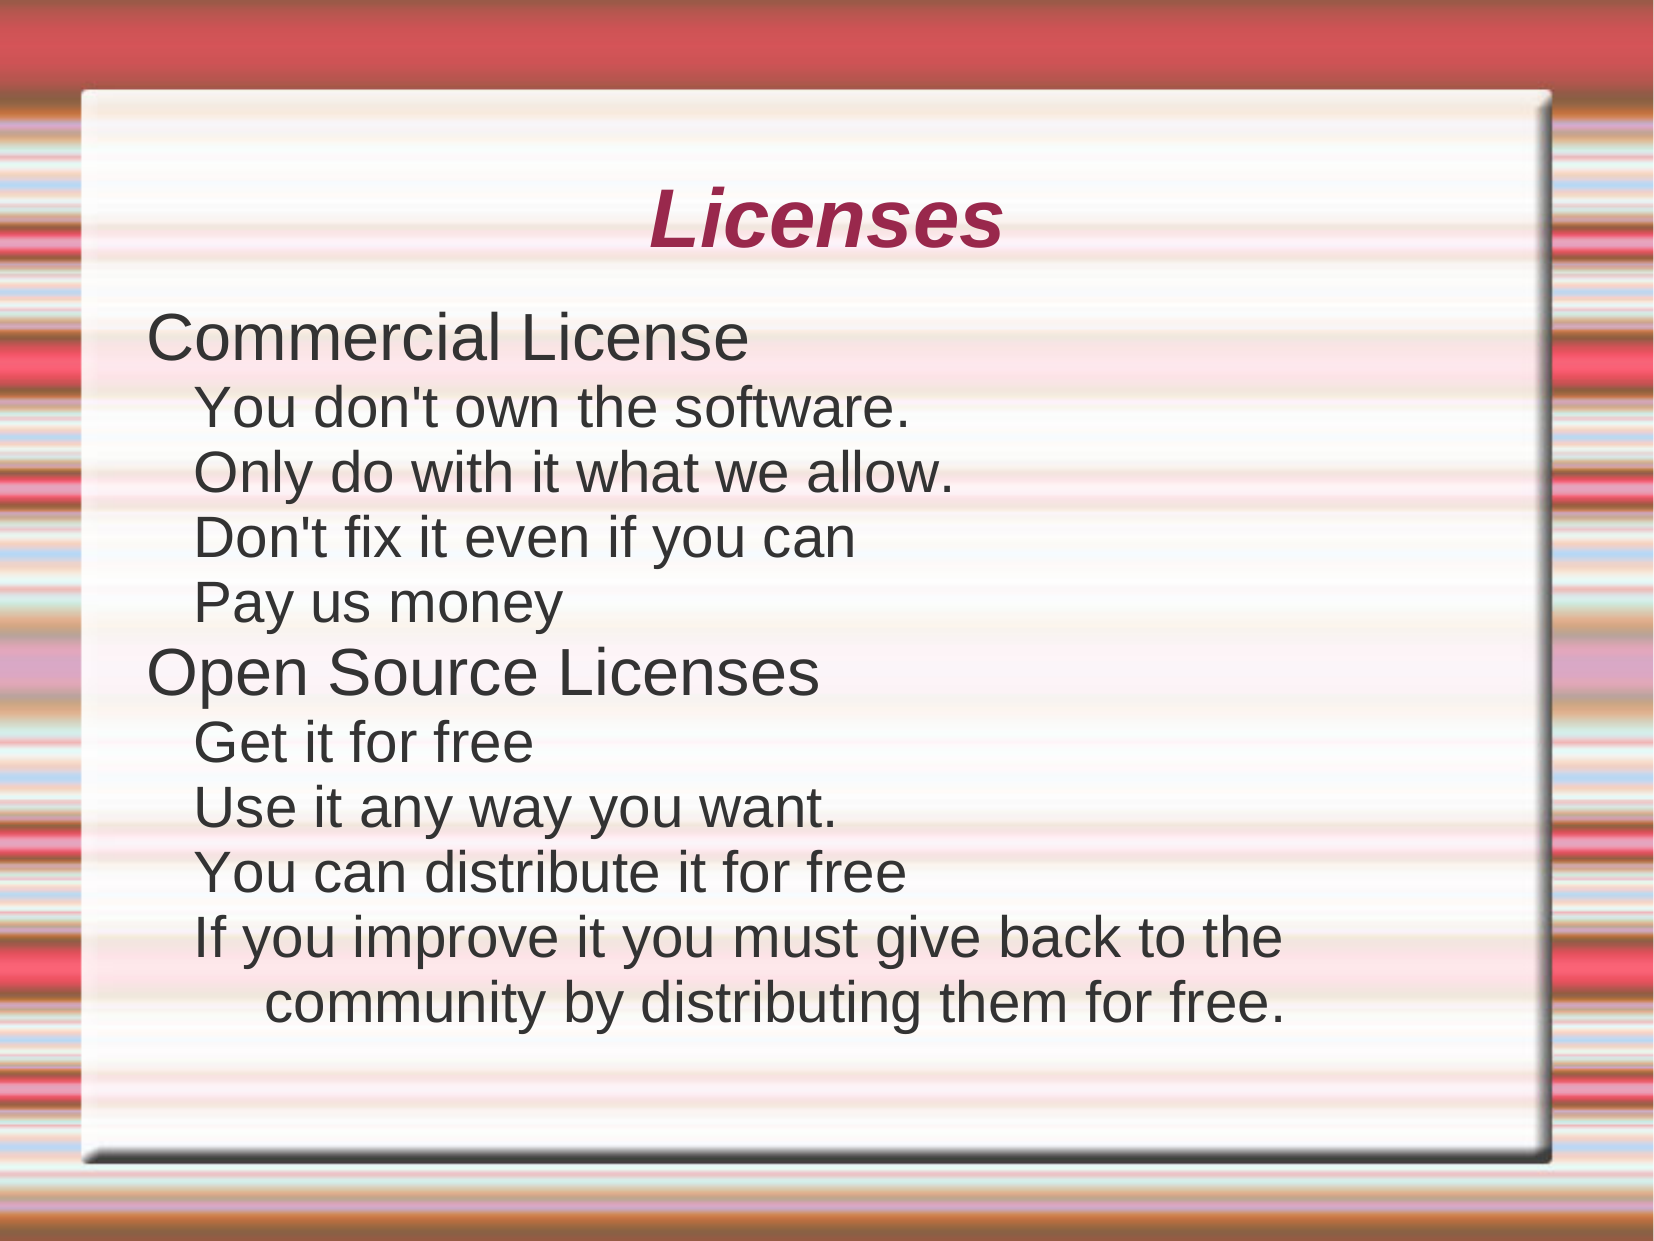

# Licenses
Commercial License
You don't own the software.
Only do with it what we allow.
Don't fix it even if you can
Pay us money
Open Source Licenses
Get it for free
Use it any way you want.
You can distribute it for free
If you improve it you must give back to the community by distributing them for free.